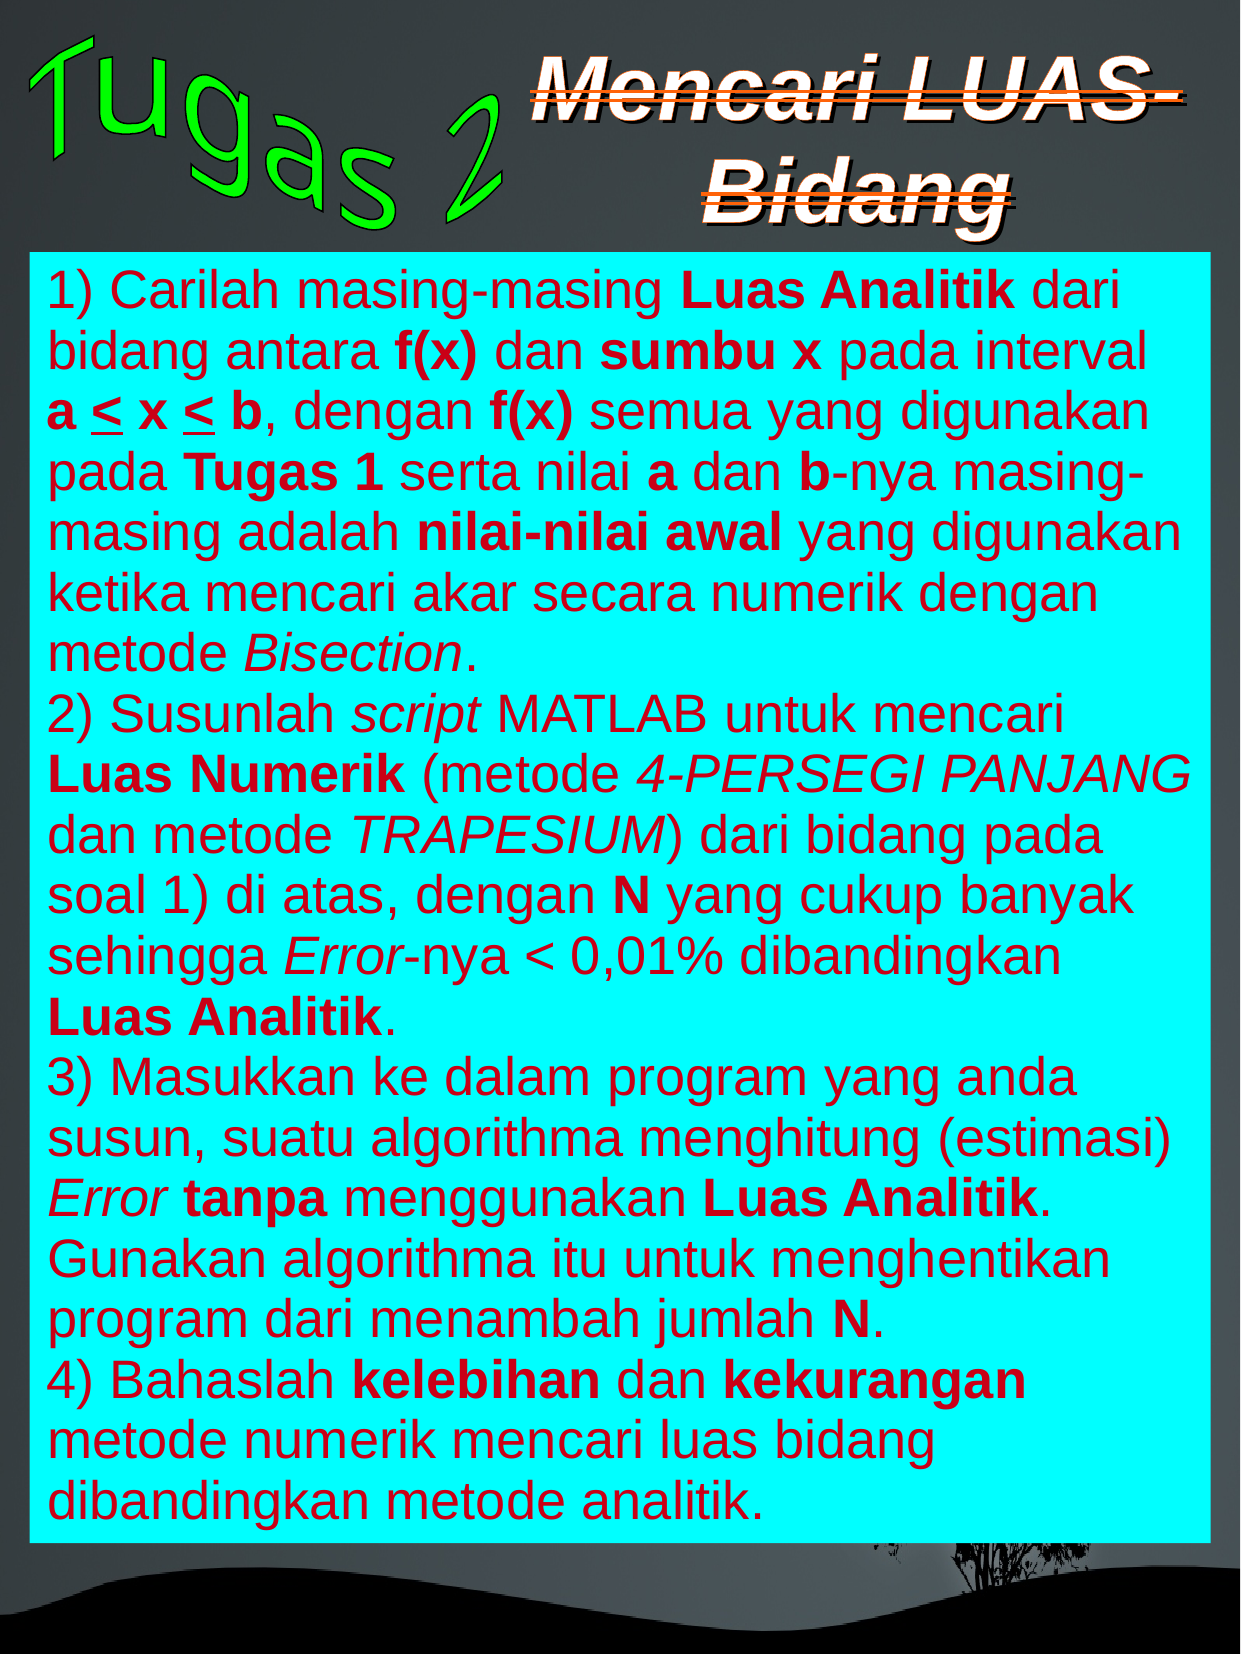

Tugas 2
Mencari LUAS-Bidang
1) Carilah masing-masing Luas Analitik dari bidang antara f(x) dan sumbu x pada interval
a < x < b, dengan f(x) semua yang digunakan pada Tugas 1 serta nilai a dan b-nya masing-masing adalah nilai-nilai awal yang digunakan ketika mencari akar secara numerik dengan metode Bisection.
2) Susunlah script MATLAB untuk mencari Luas Numerik (metode 4-PERSEGI PANJANG dan metode TRAPESIUM) dari bidang pada soal 1) di atas, dengan N yang cukup banyak sehingga Error-nya < 0,01% dibandingkan Luas Analitik.
3) Masukkan ke dalam program yang anda susun, suatu algorithma menghitung (estimasi) Error tanpa menggunakan Luas Analitik. Gunakan algorithma itu untuk menghentikan program dari menambah jumlah N.
4) Bahaslah kelebihan dan kekurangan metode numerik mencari luas bidang dibandingkan metode analitik.